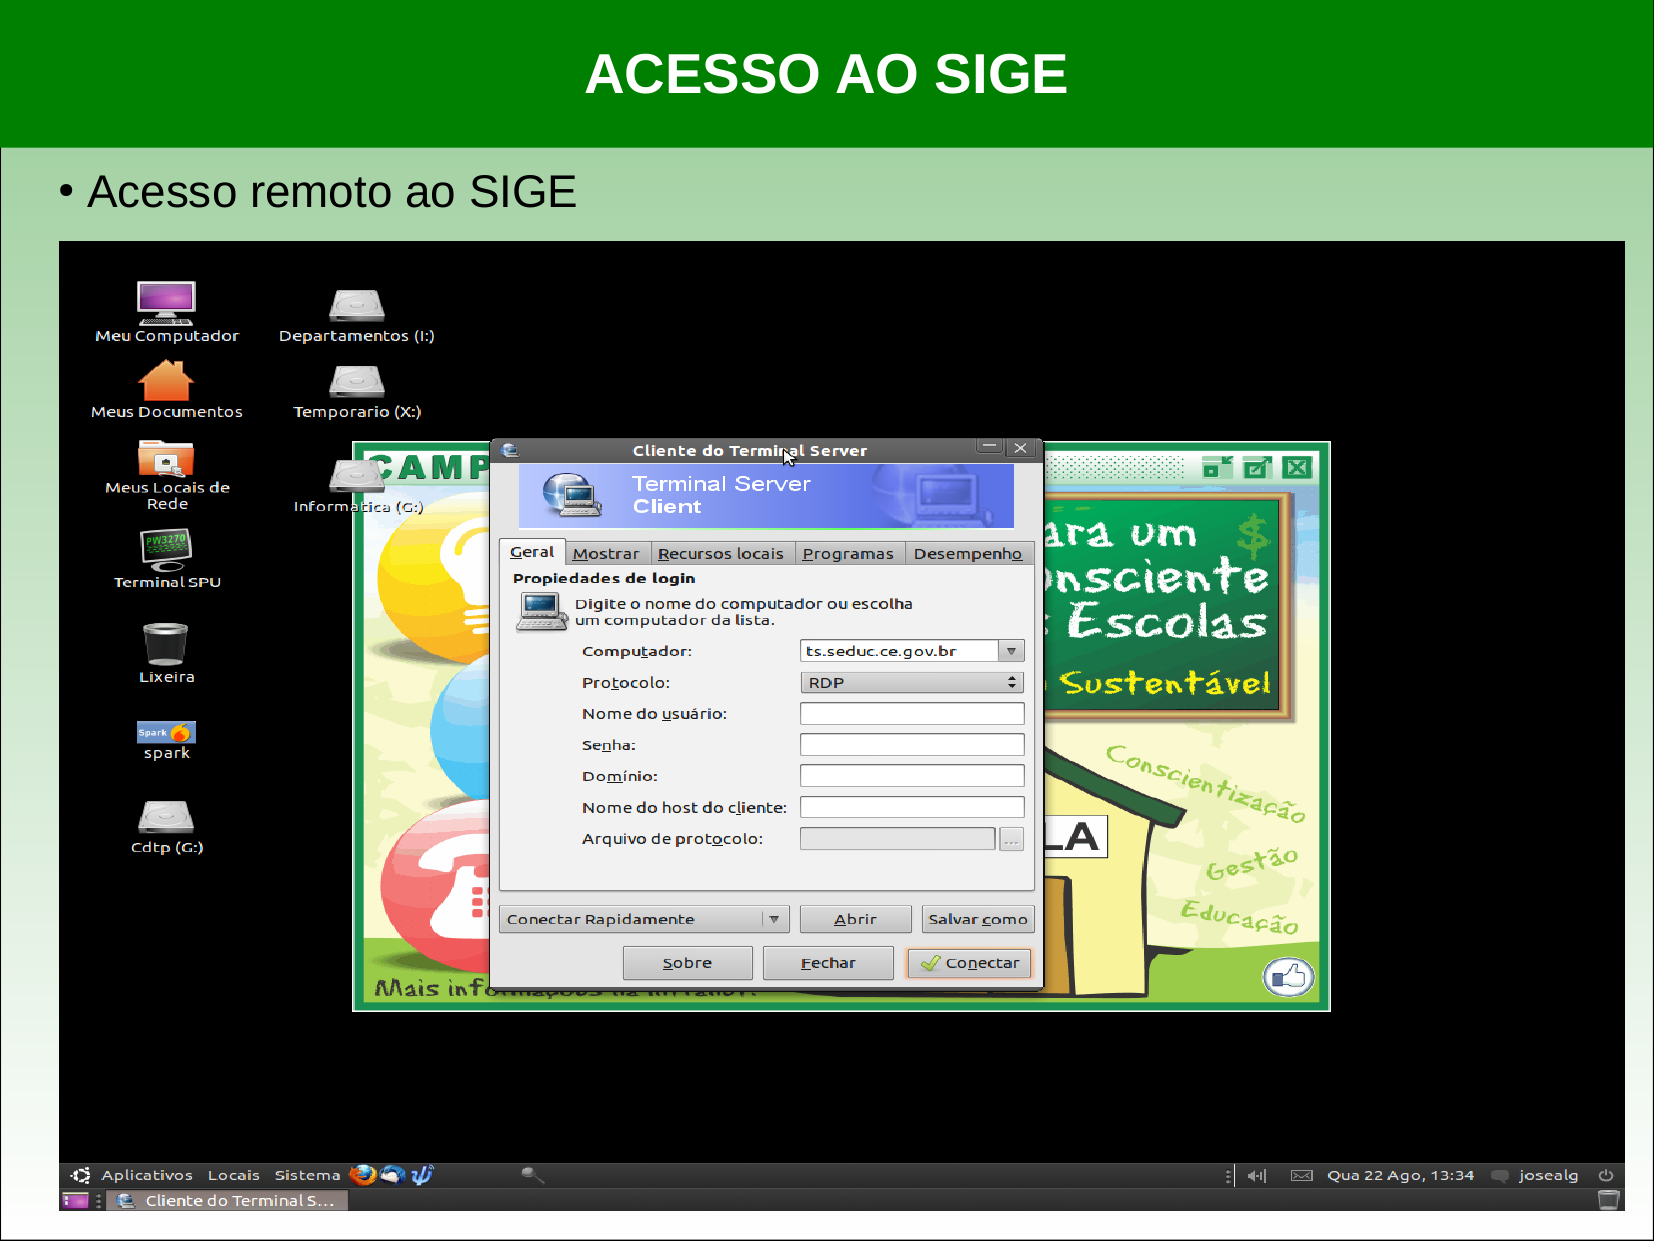

ACESSO AO SIGE
 Acesso remoto ao SIGE